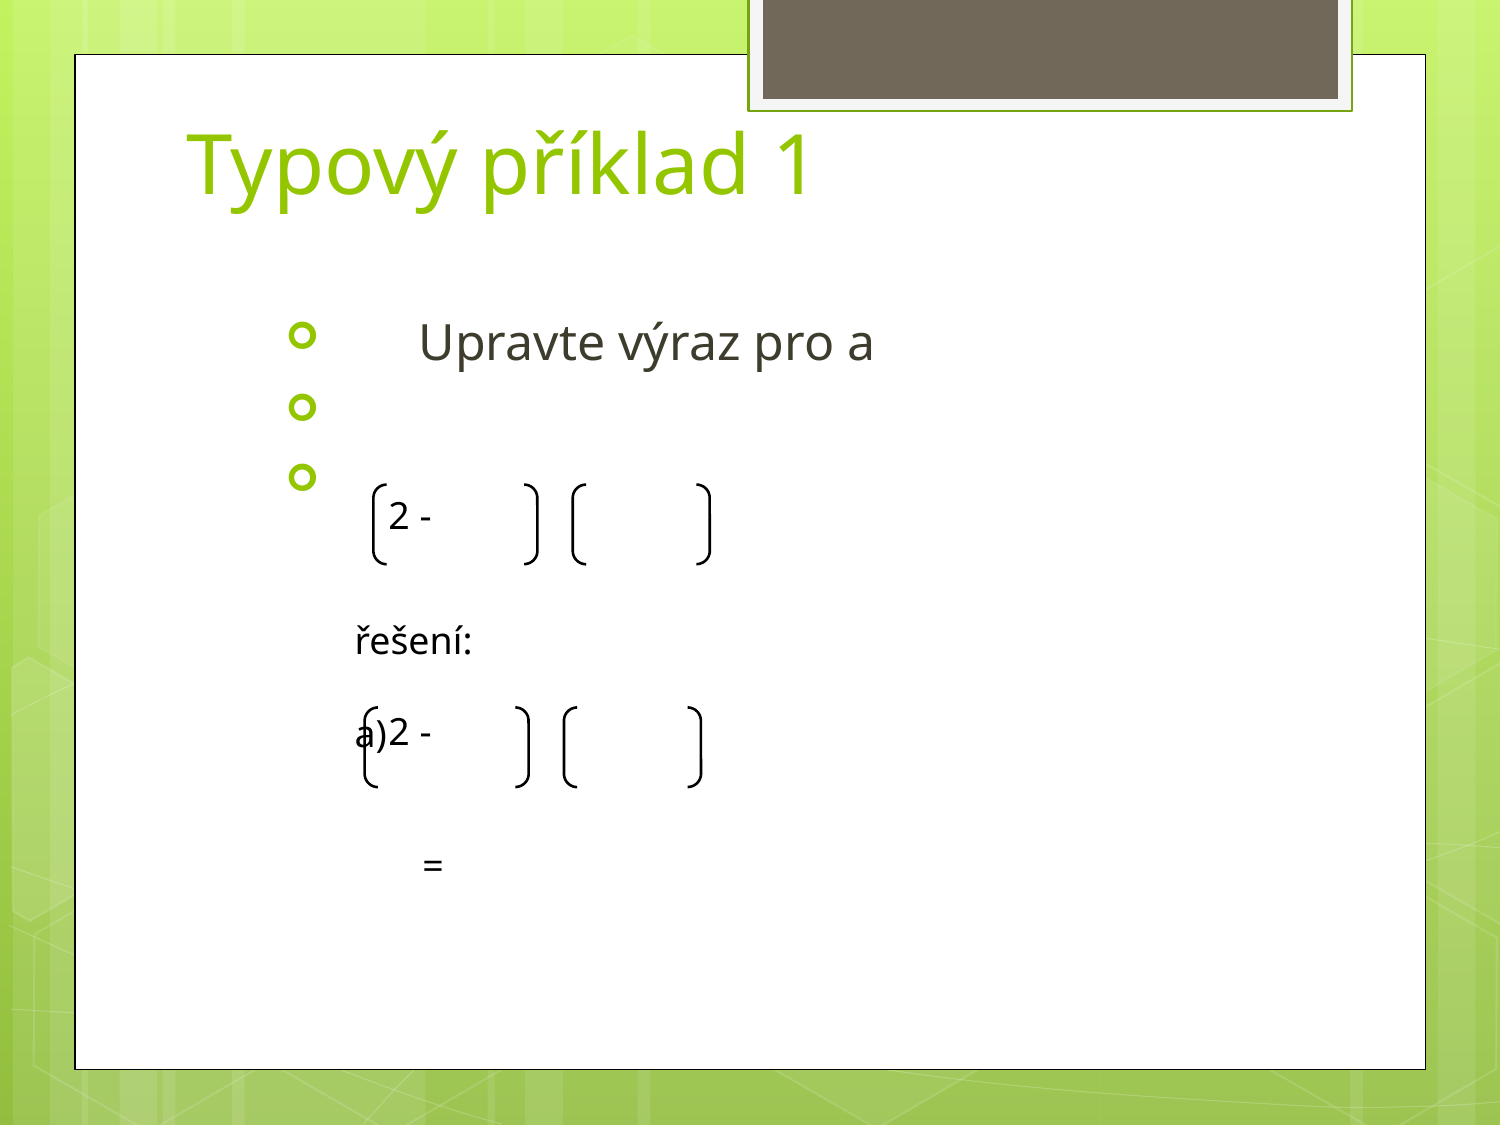

# Typový příklad 1
Upravte výraz pro a
2 -
řešení:
2 -
=